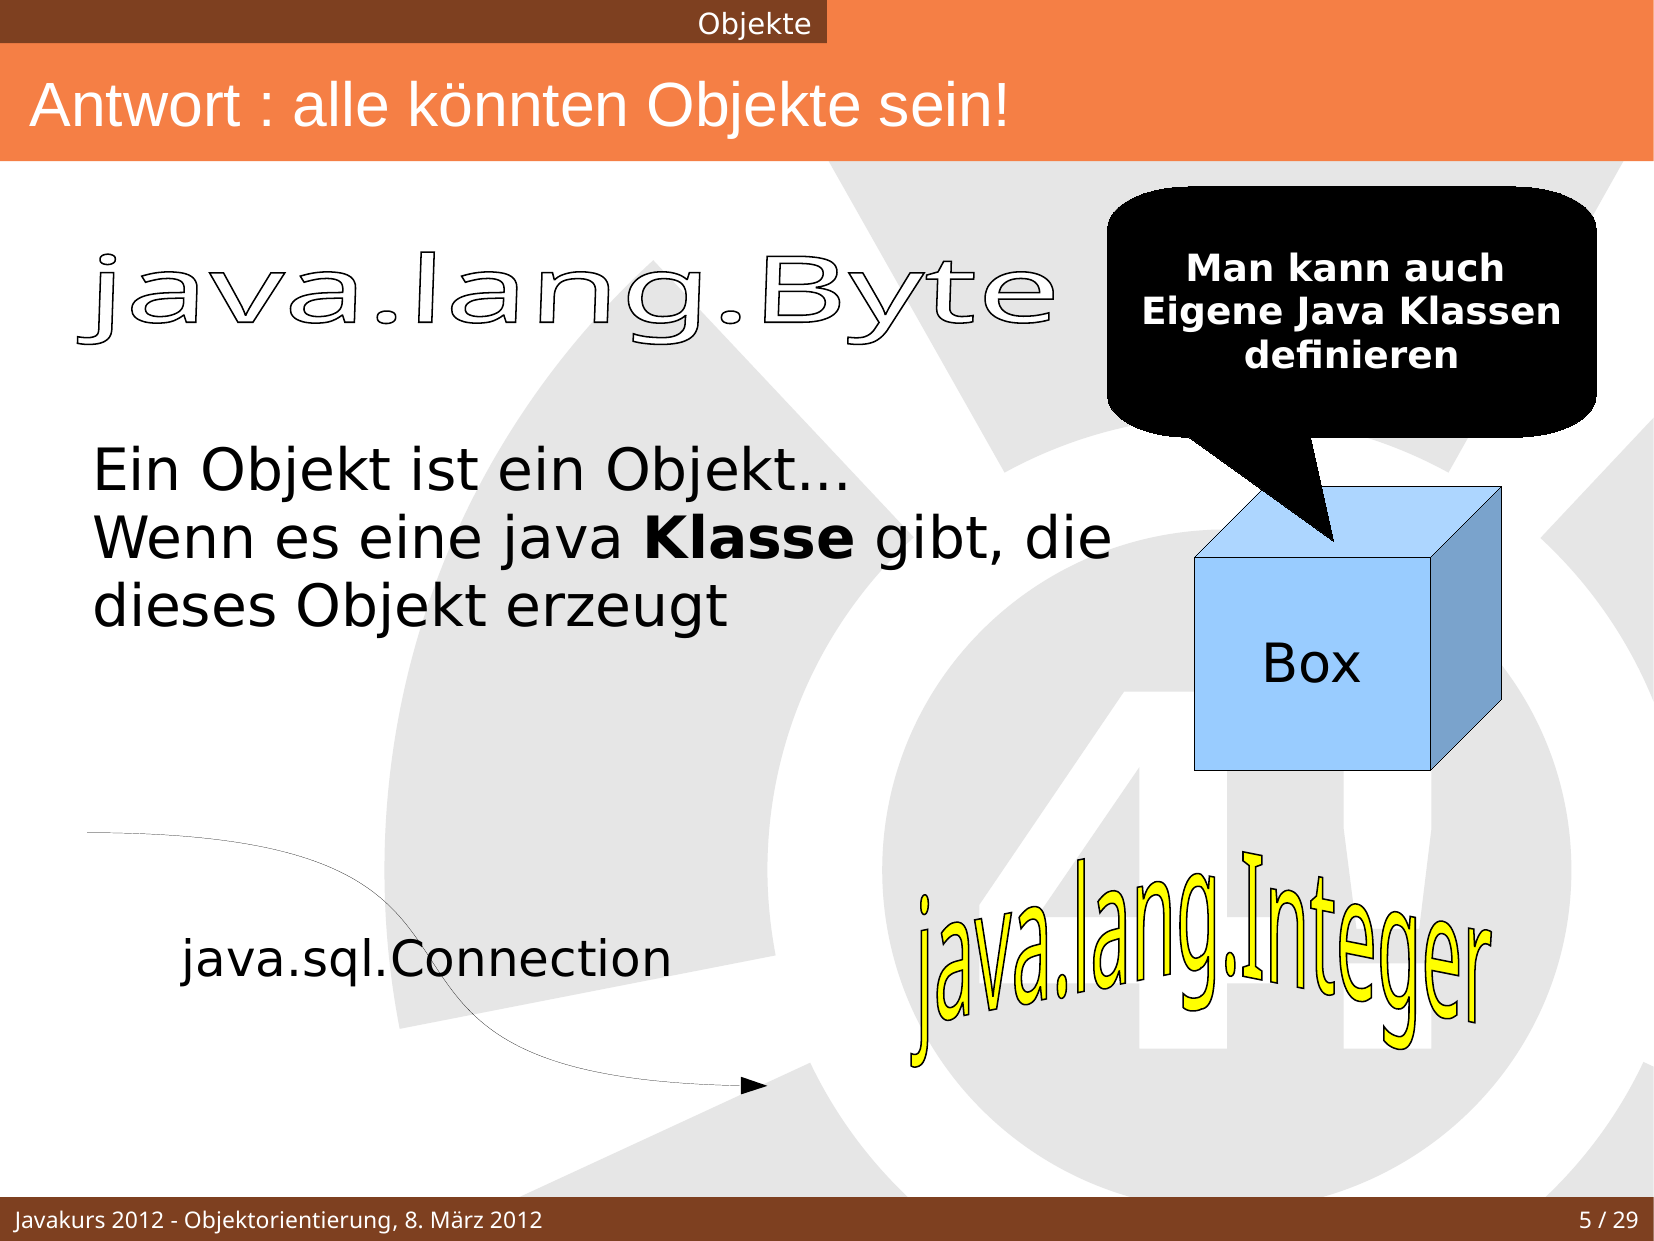

Objekte
# Antwort : alle könnten Objekte sein!
Man kann auch
Eigene Java Klassen
definieren
java.lang.Byte
Ein Objekt ist ein Objekt...
Wenn es eine java Klasse gibt, die
dieses Objekt erzeugt
Box
java.lang.Integer